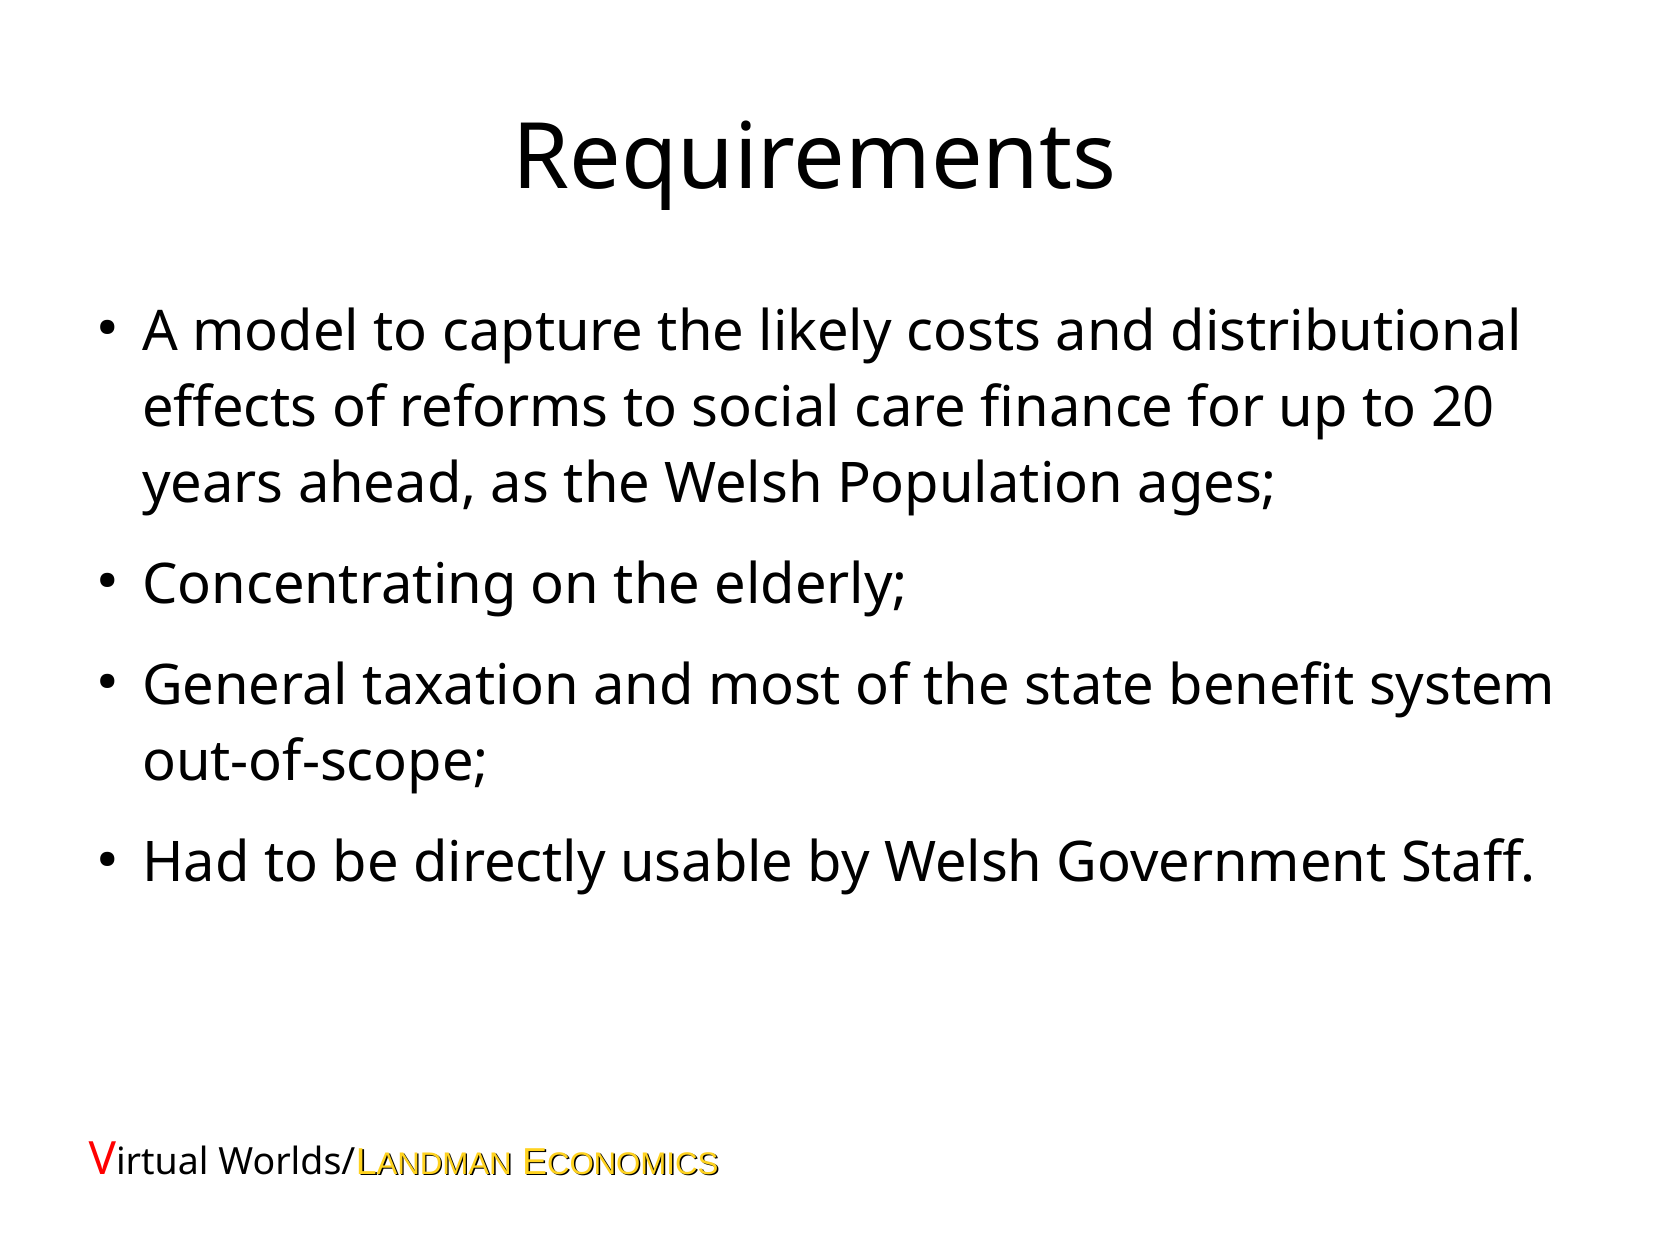

# Requirements
A model to capture the likely costs and distributional effects of reforms to social care finance for up to 20 years ahead, as the Welsh Population ages;
Concentrating on the elderly;
General taxation and most of the state benefit system out-of-scope;
Had to be directly usable by Welsh Government Staff.